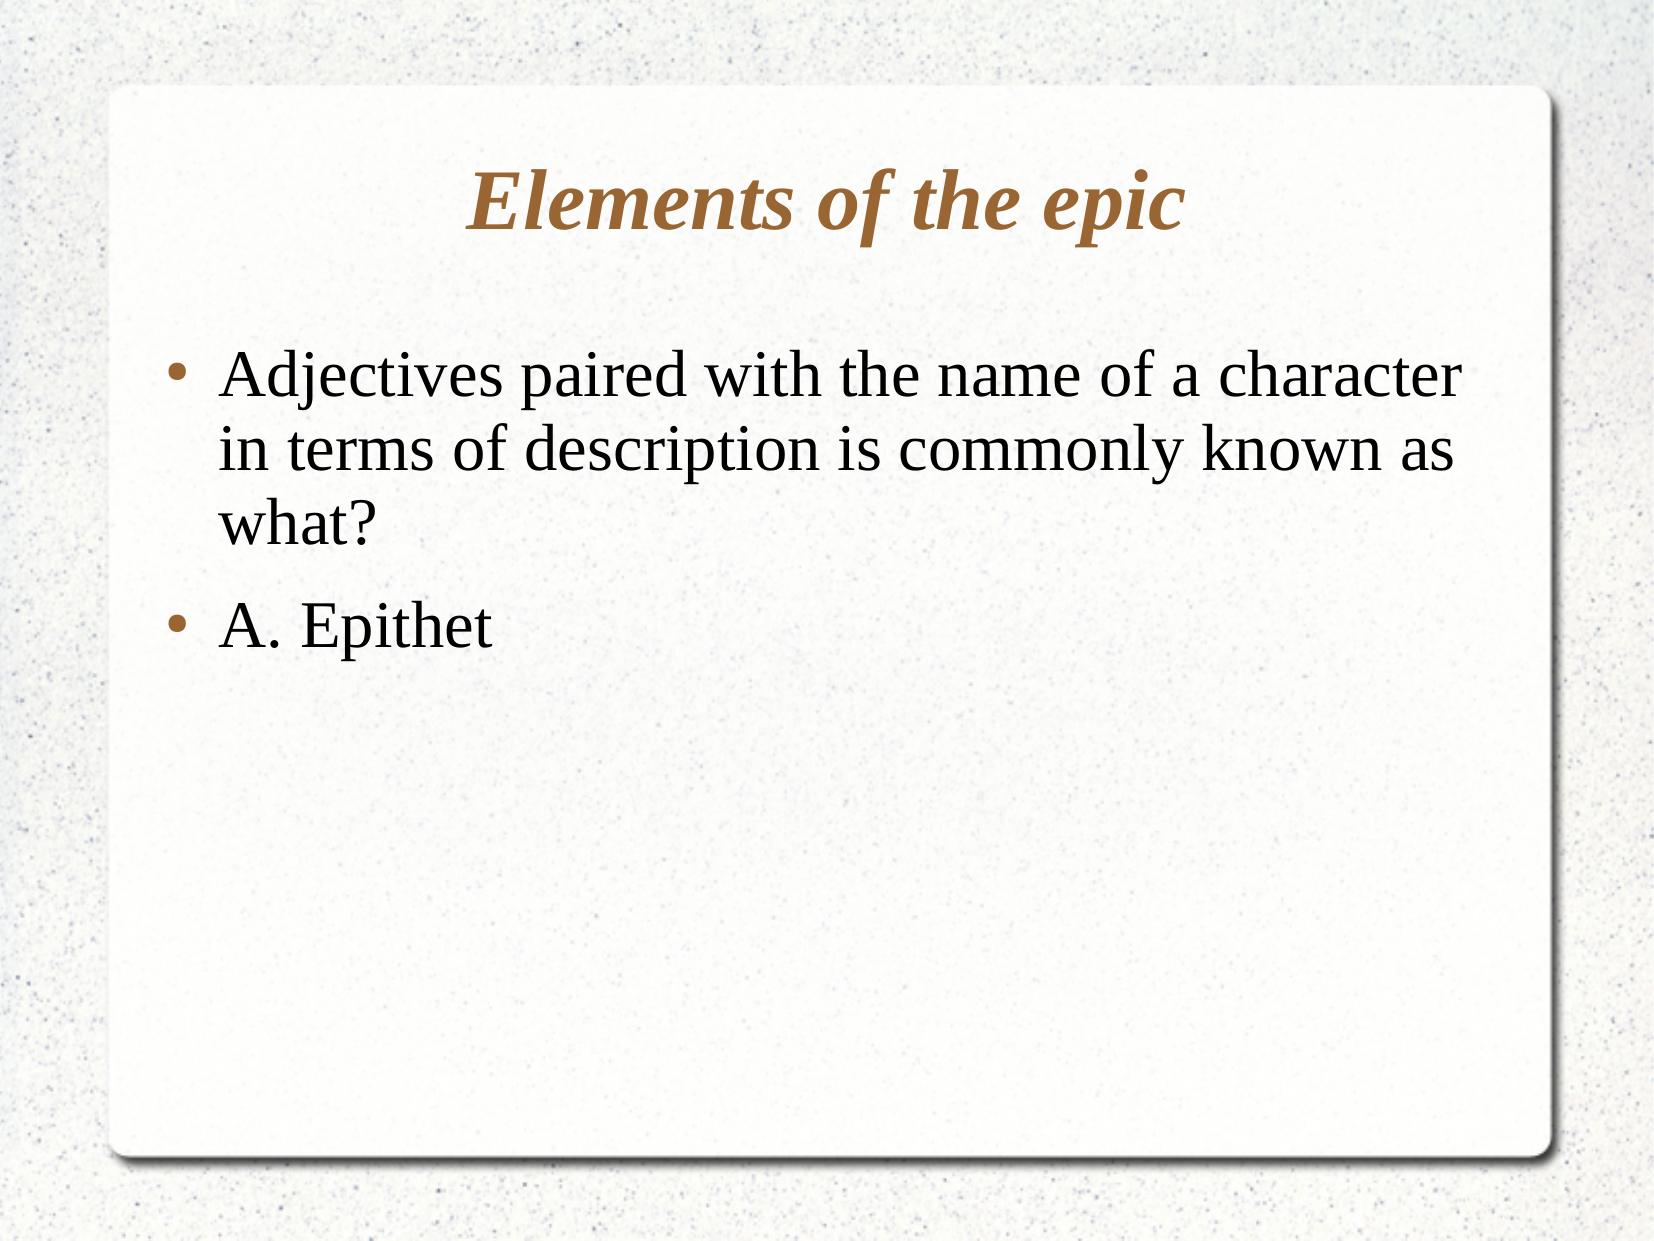

# Elements of the epic
Adjectives paired with the name of a character in terms of description is commonly known as what?
A. Epithet